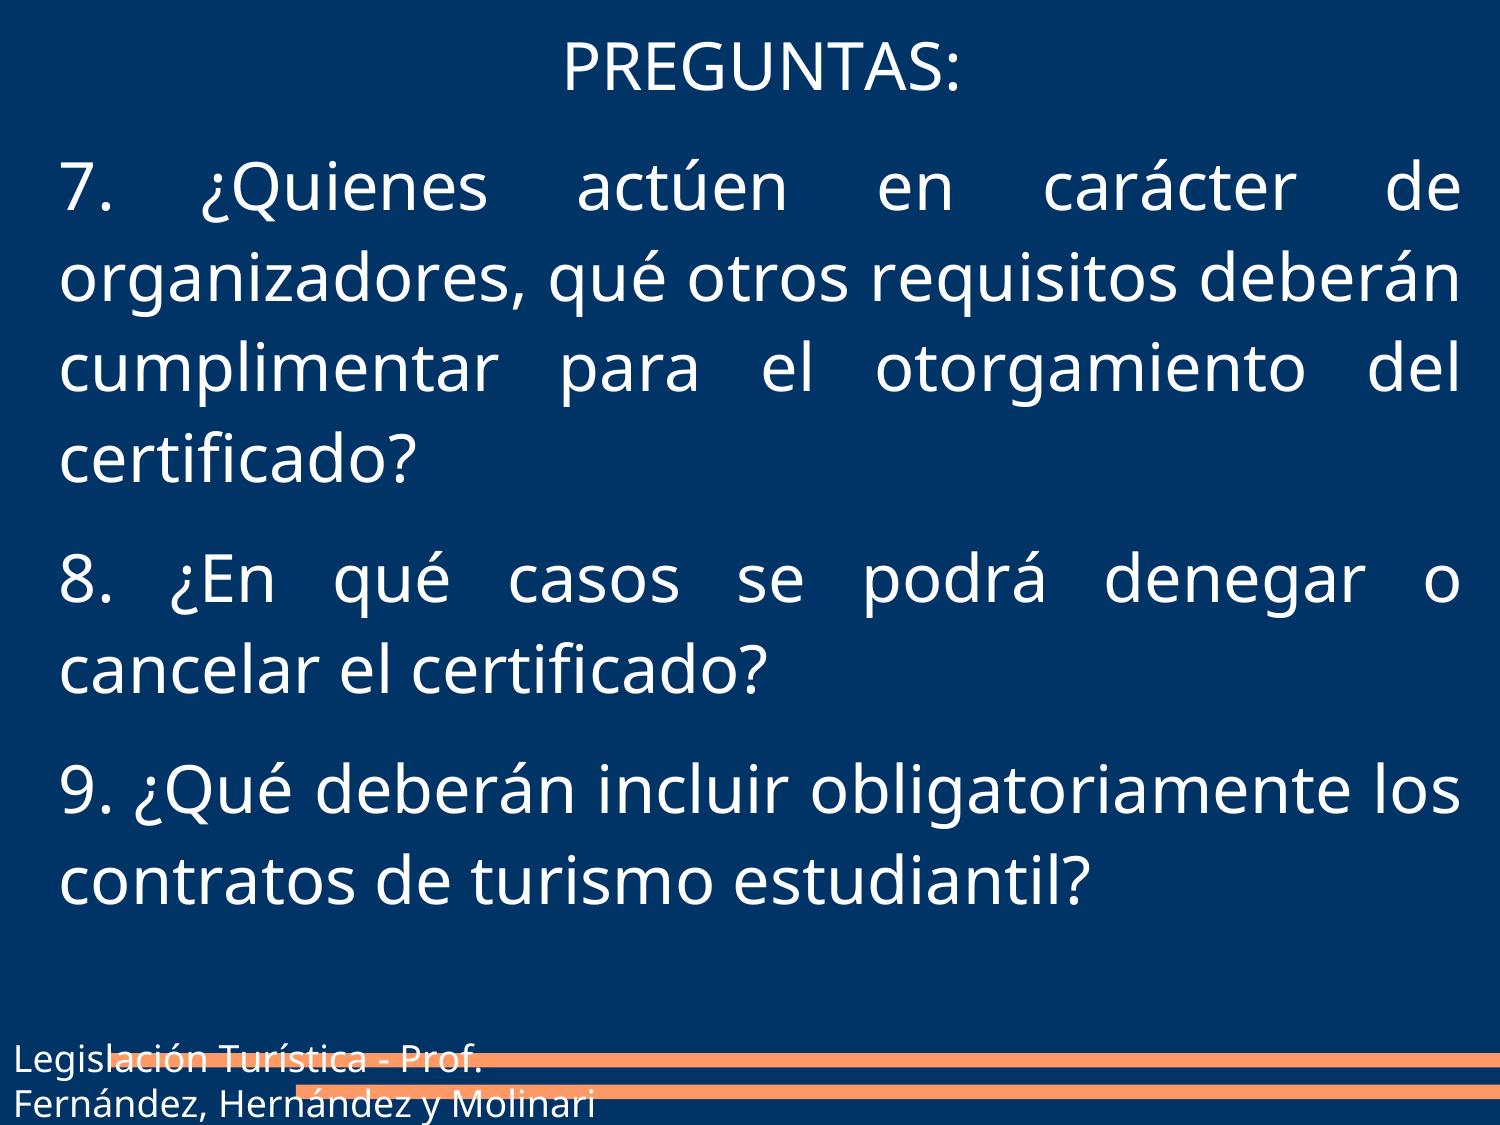

# PREGUNTAS:
7. ¿Quienes actúen en carácter de organizadores, qué otros requisitos deberán cumplimentar para el otorgamiento del certificado?
8. ¿En qué casos se podrá denegar o cancelar el certificado?
9. ¿Qué deberán incluir obligatoriamente los contratos de turismo estudiantil?
Legislación Turística - Prof. Fernández, Hernández y Molinari